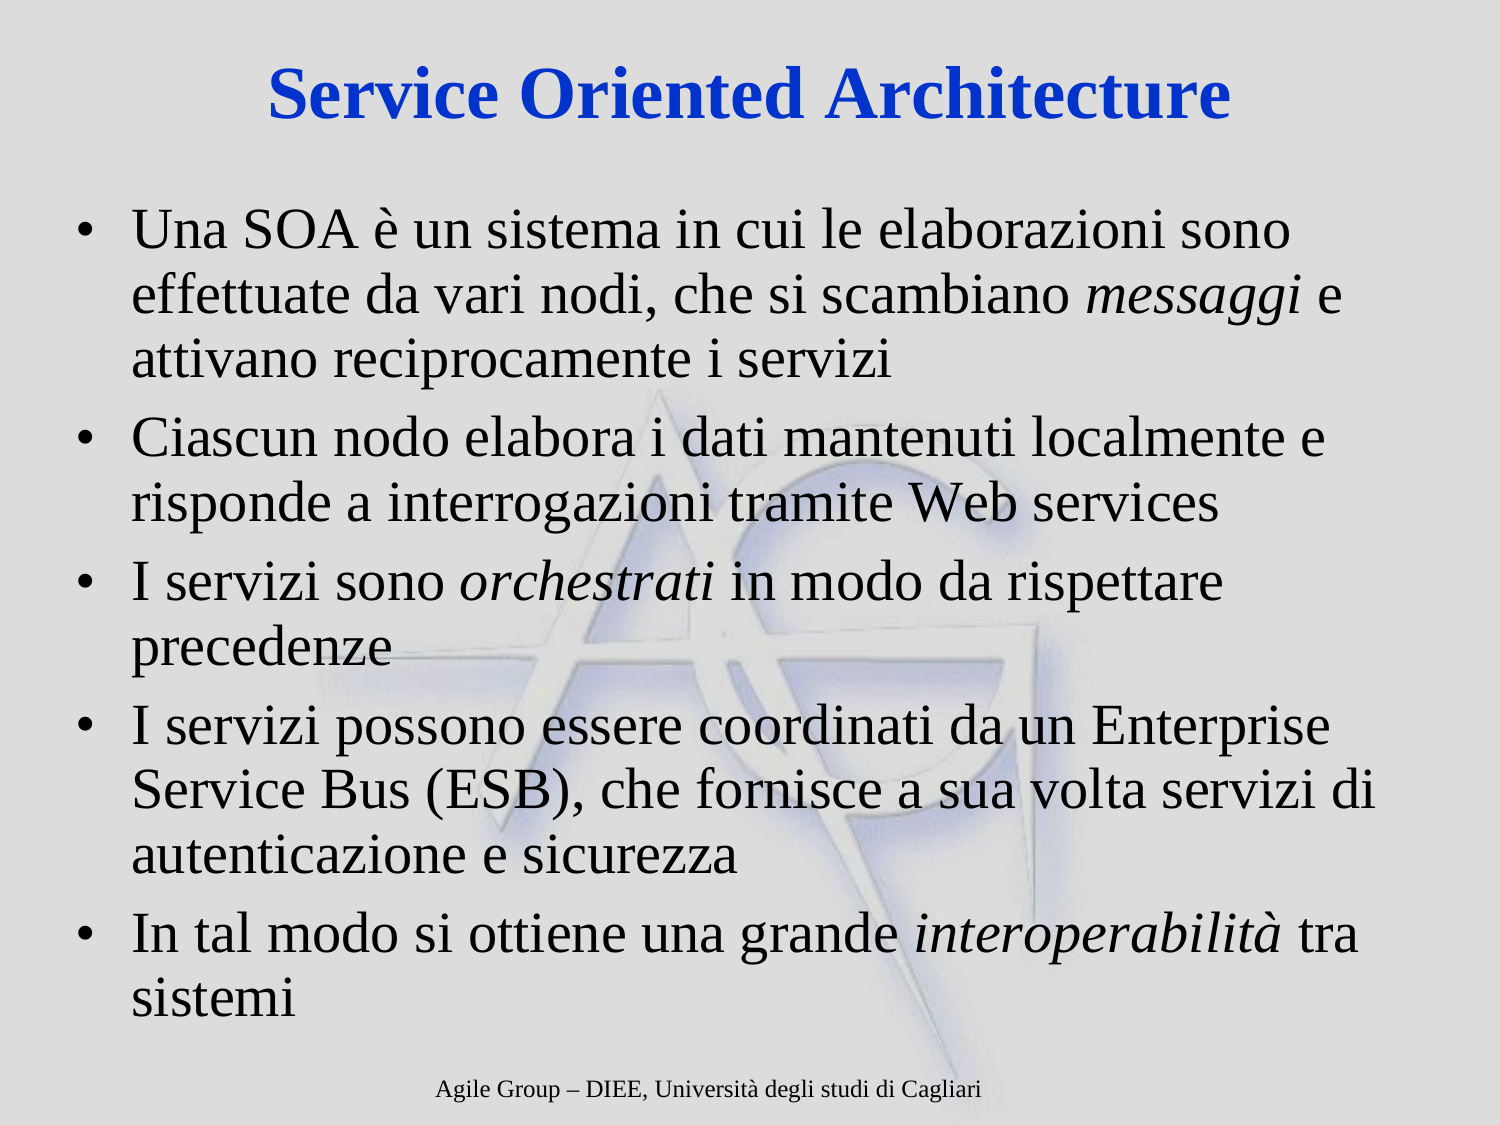

# Service Oriented Architecture
Una SOA è un sistema in cui le elaborazioni sono effettuate da vari nodi, che si scambiano messaggi e attivano reciprocamente i servizi
Ciascun nodo elabora i dati mantenuti localmente e risponde a interrogazioni tramite Web services
I servizi sono orchestrati in modo da rispettare precedenze
I servizi possono essere coordinati da un Enterprise Service Bus (ESB), che fornisce a sua volta servizi di autenticazione e sicurezza
In tal modo si ottiene una grande interoperabilità tra sistemi